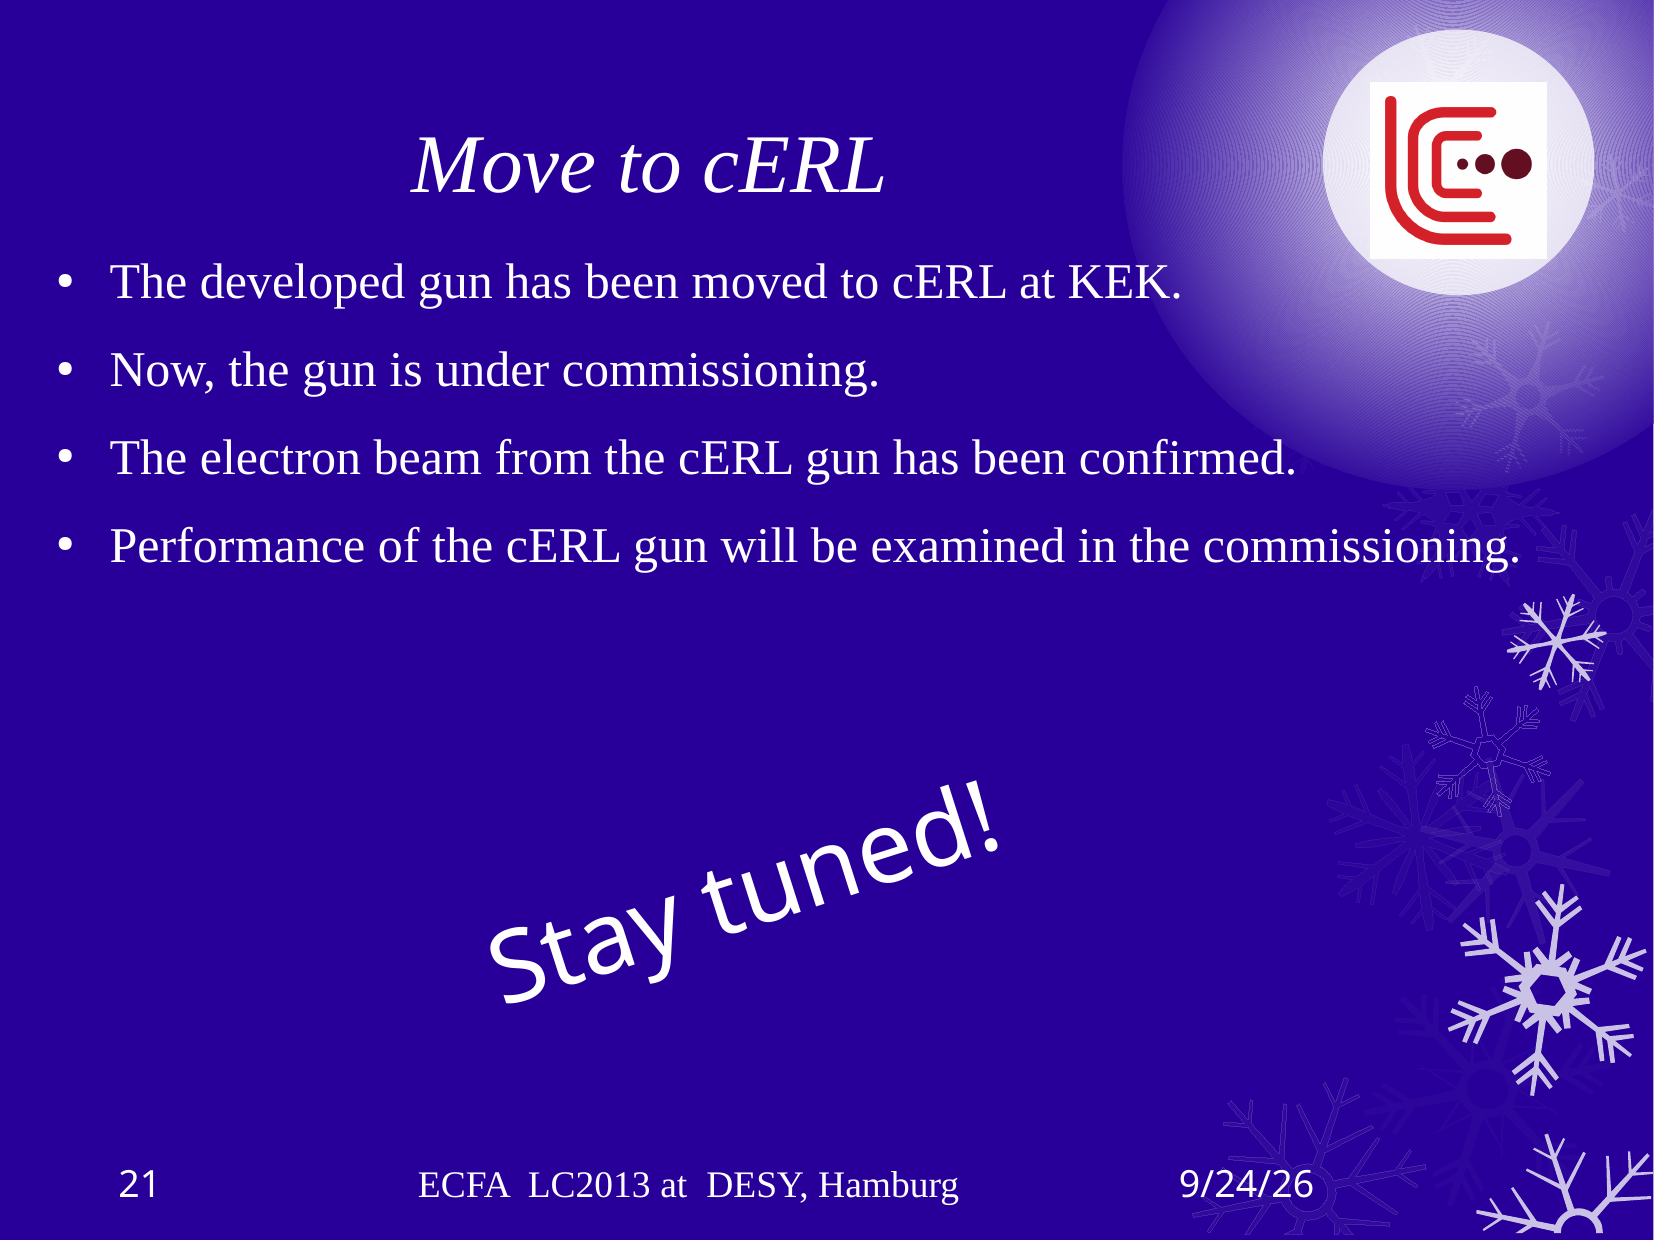

# Move to cERL
The developed gun has been moved to cERL at KEK.
Now, the gun is under commissioning.
The electron beam from the cERL gun has been confirmed.
Performance of the cERL gun will be examined in the commissioning.
Stay tuned!
21
2010/8/11